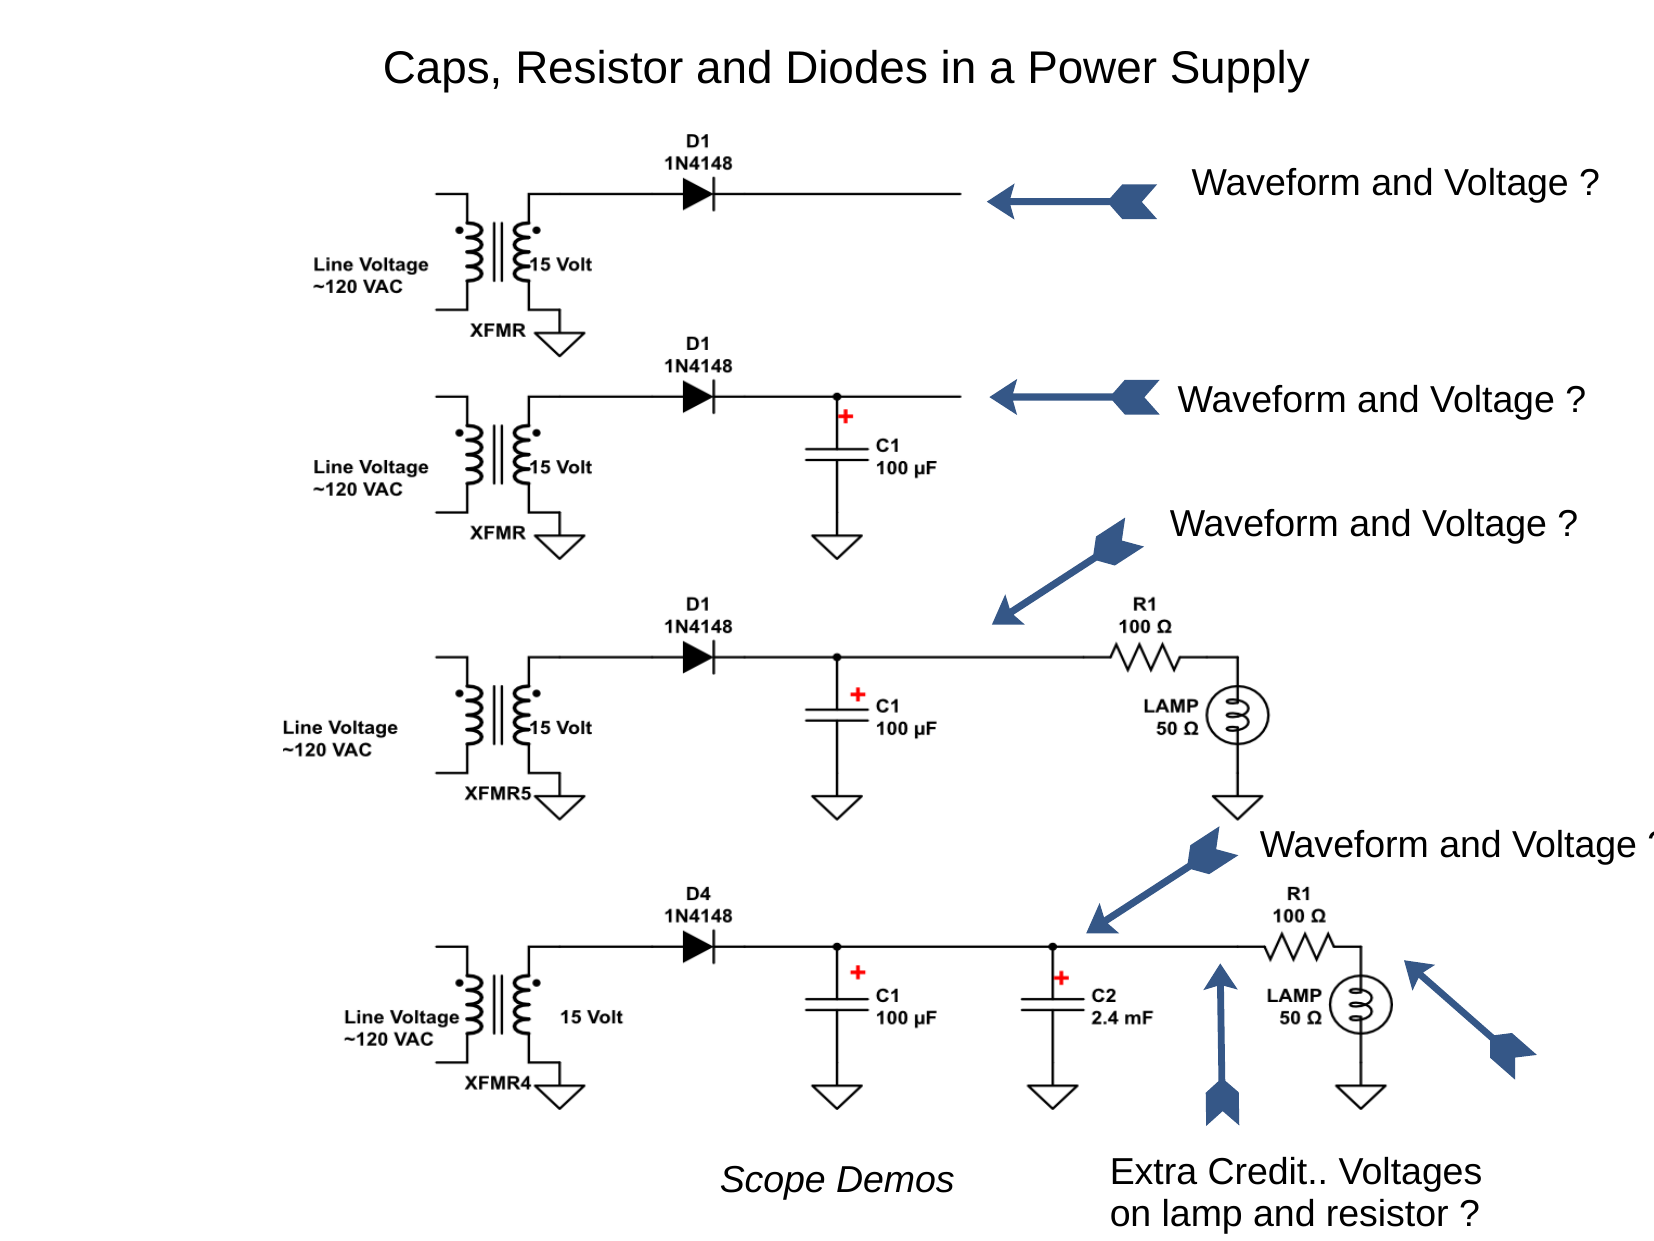

Caps, Resistor and Diodes in a Power Supply
Waveform and Voltage ?
Waveform and Voltage ?
Waveform and Voltage ?
Waveform and Voltage ?
Extra Credit.. Voltages on lamp and resistor ?
Scope Demos